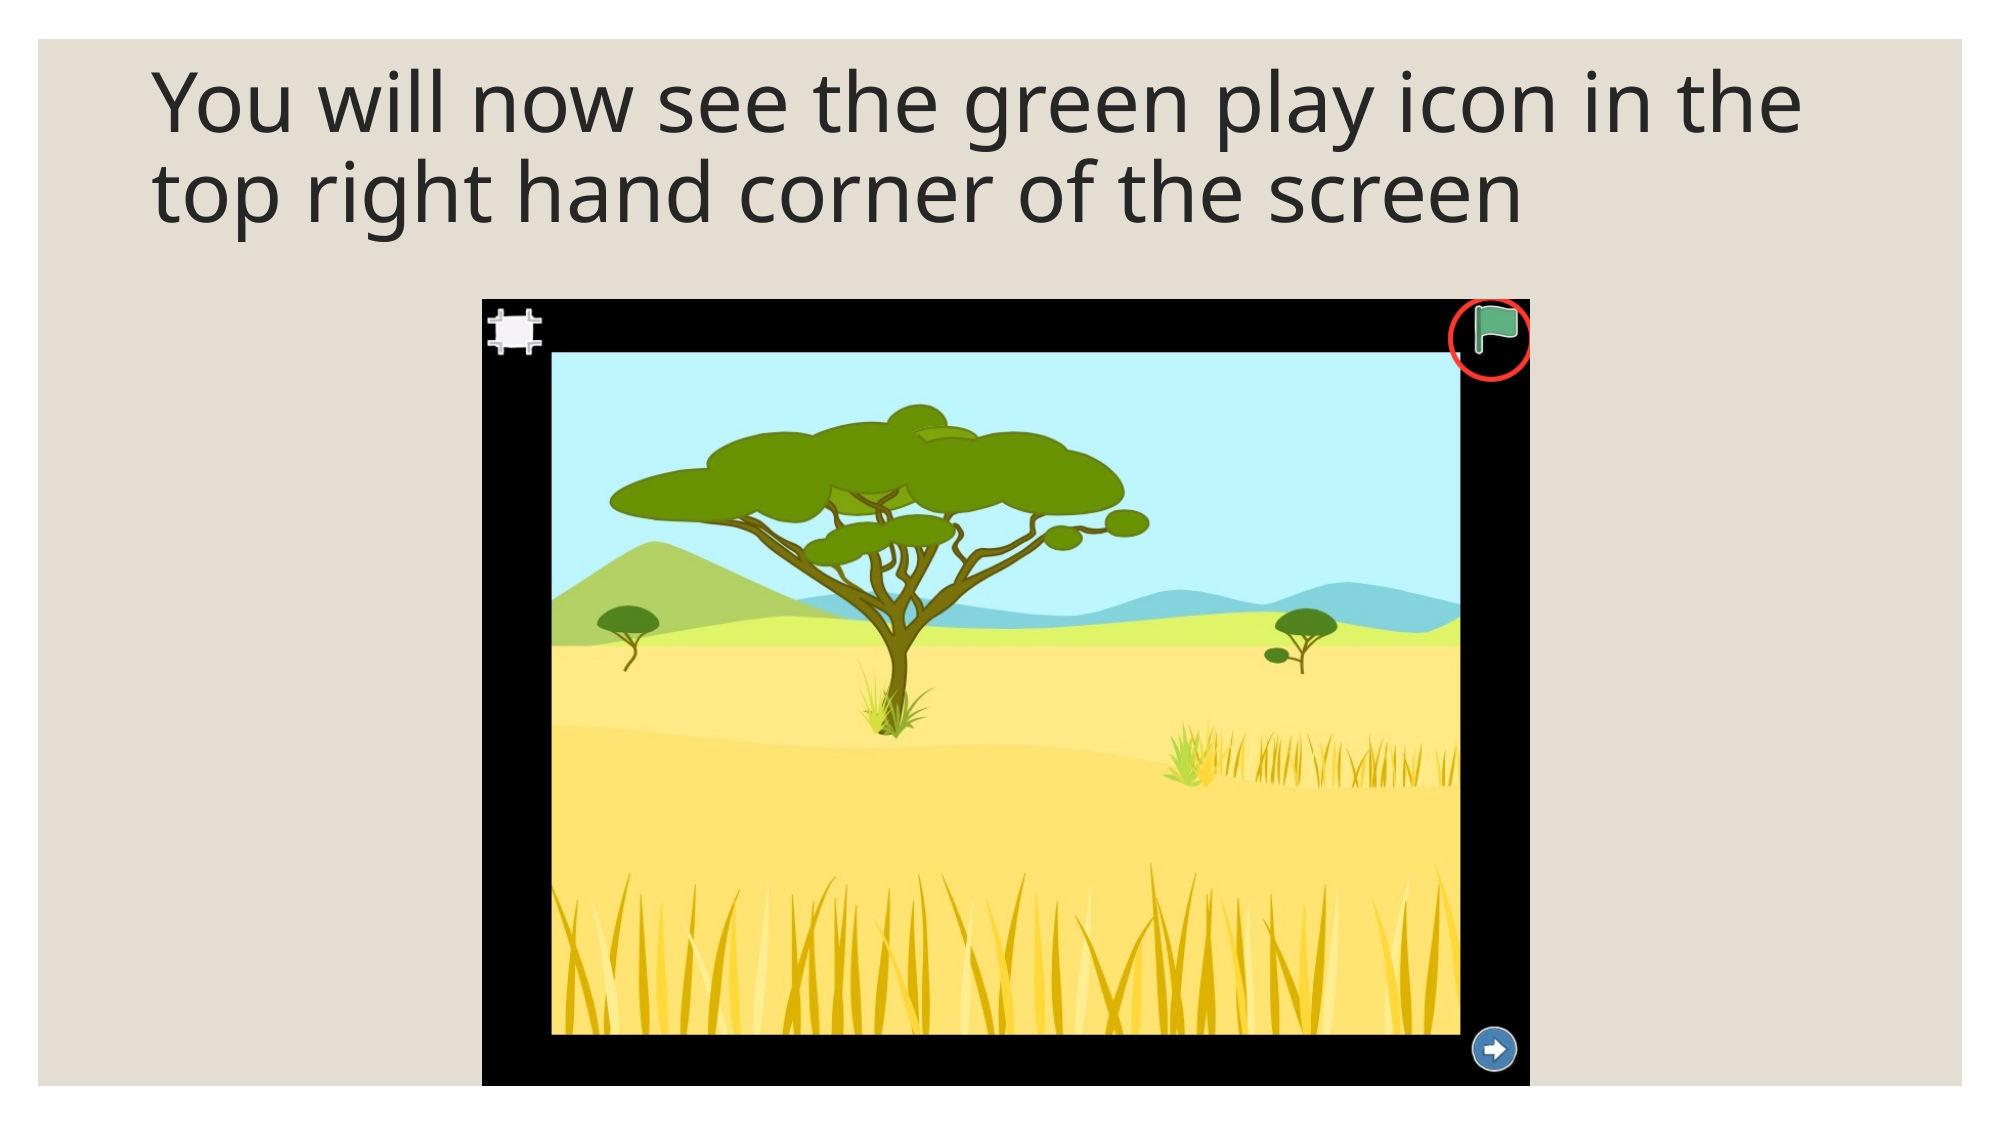

# You will now see the green play icon in the top right hand corner of the screen